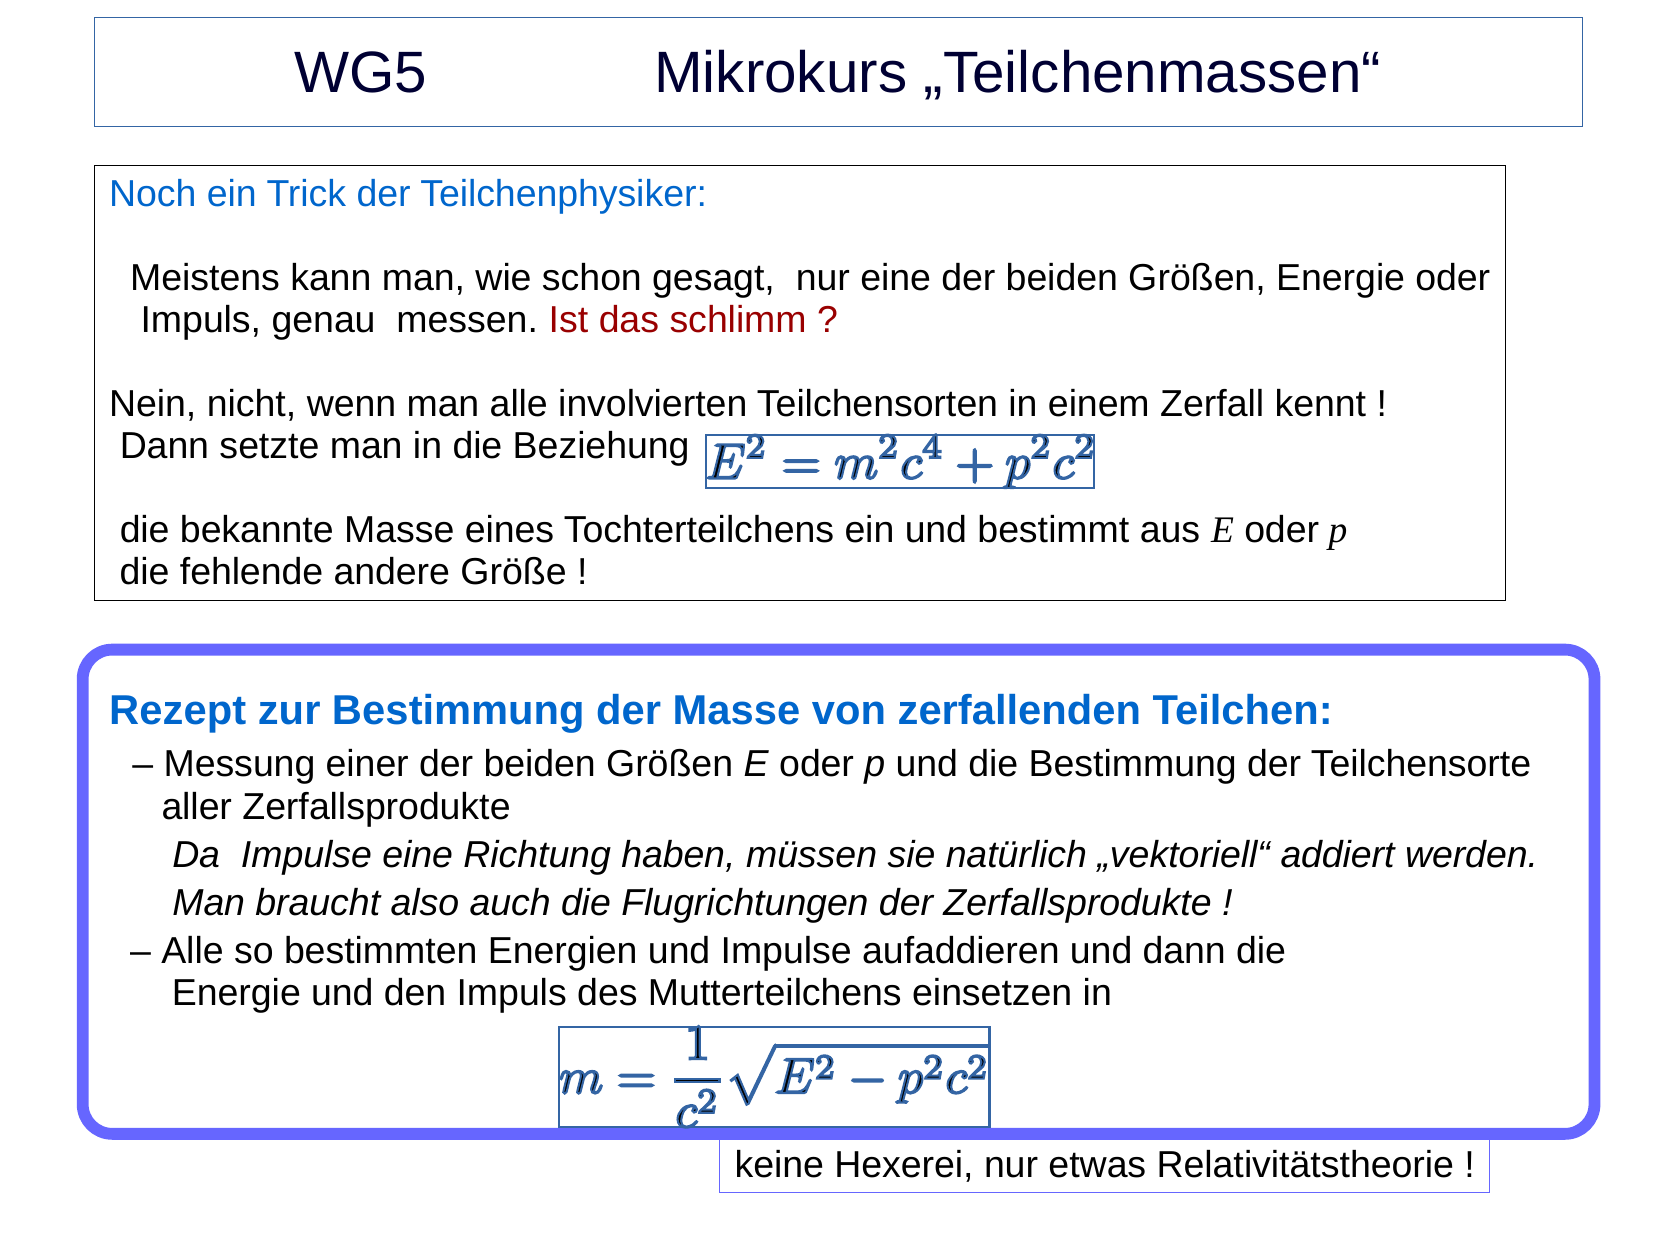

# WG5 Mikrokurs „Teilchenmassen“
Noch ein Trick der Teilchenphysiker:
 Meistens kann man, wie schon gesagt, nur eine der beiden Größen, Energie oder
 Impuls, genau messen. Ist das schlimm ?
Nein, nicht, wenn man alle involvierten Teilchensorten in einem Zerfall kennt !
 Dann setzte man in die Beziehung
 die bekannte Masse eines Tochterteilchens ein und bestimmt aus E oder p
 die fehlende andere Größe !
Rezept zur Bestimmung der Masse von zerfallenden Teilchen:
 – Messung einer der beiden Größen E oder p und die Bestimmung der Teilchensorte
 aller Zerfallsprodukte
 Da Impulse eine Richtung haben, müssen sie natürlich „vektoriell“ addiert werden.
 Man braucht also auch die Flugrichtungen der Zerfallsprodukte !
 – Alle so bestimmten Energien und Impulse aufaddieren und dann die
 Energie und den Impuls des Mutterteilchens einsetzen in
keine Hexerei, nur etwas Relativitätstheorie !